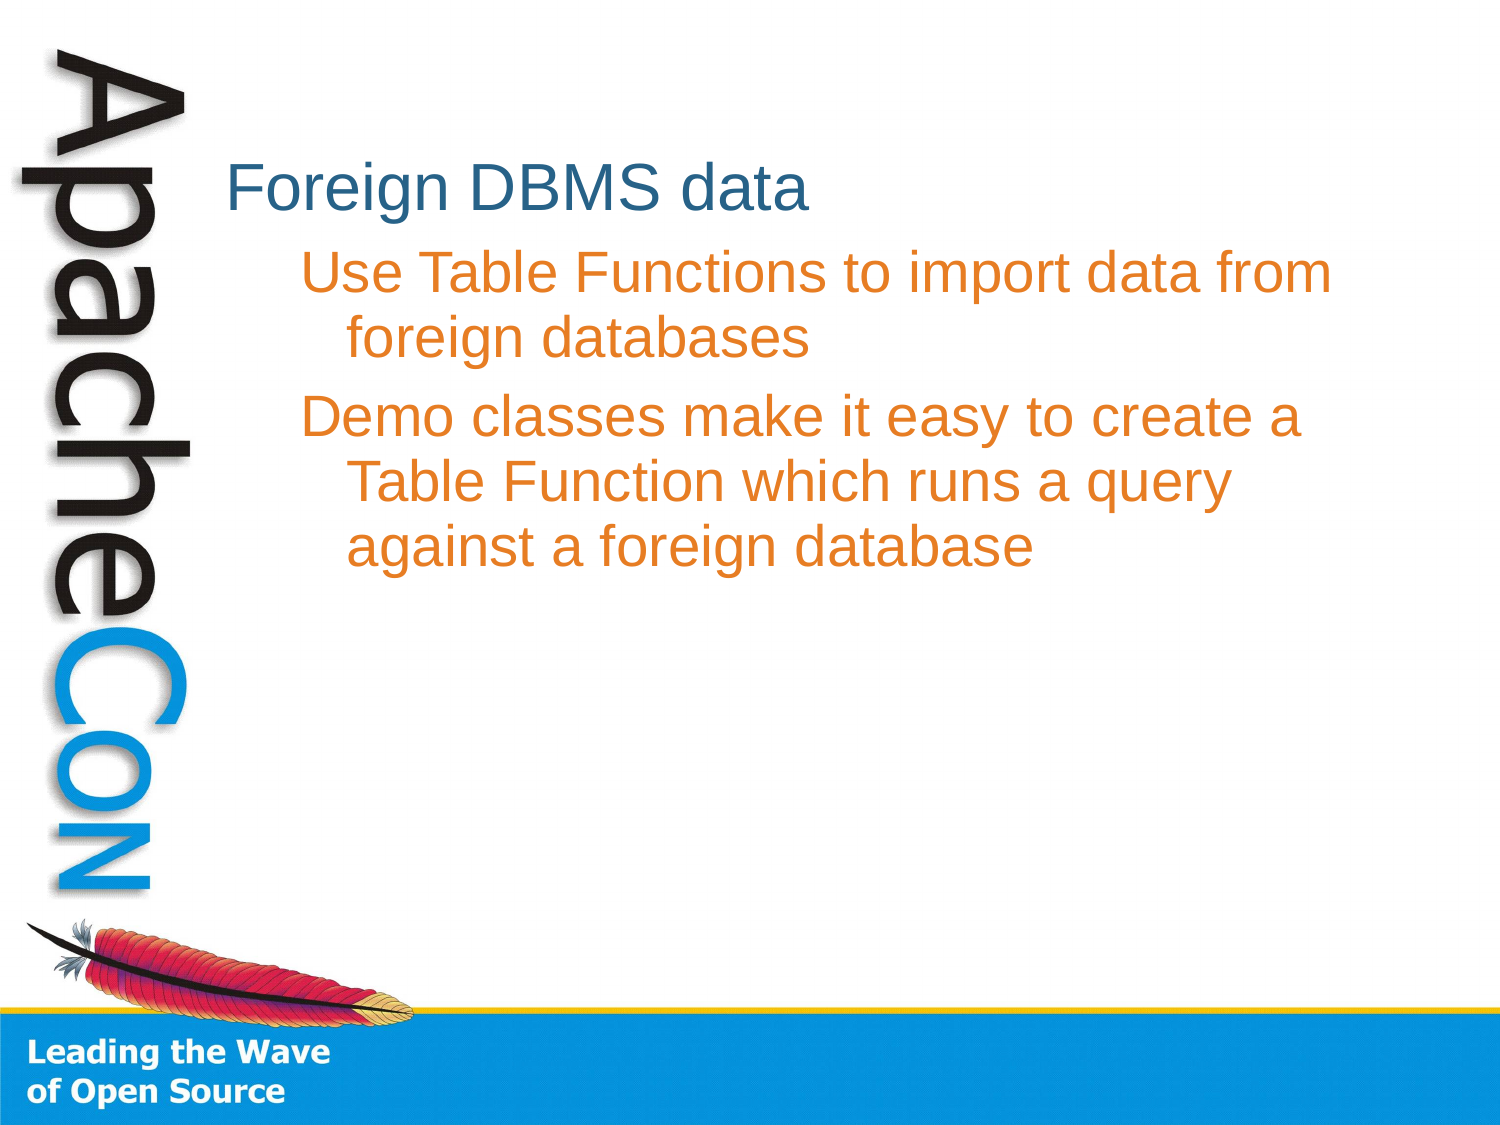

#
Foreign DBMS data
Use Table Functions to import data from foreign databases
Demo classes make it easy to create a Table Function which runs a query against a foreign database